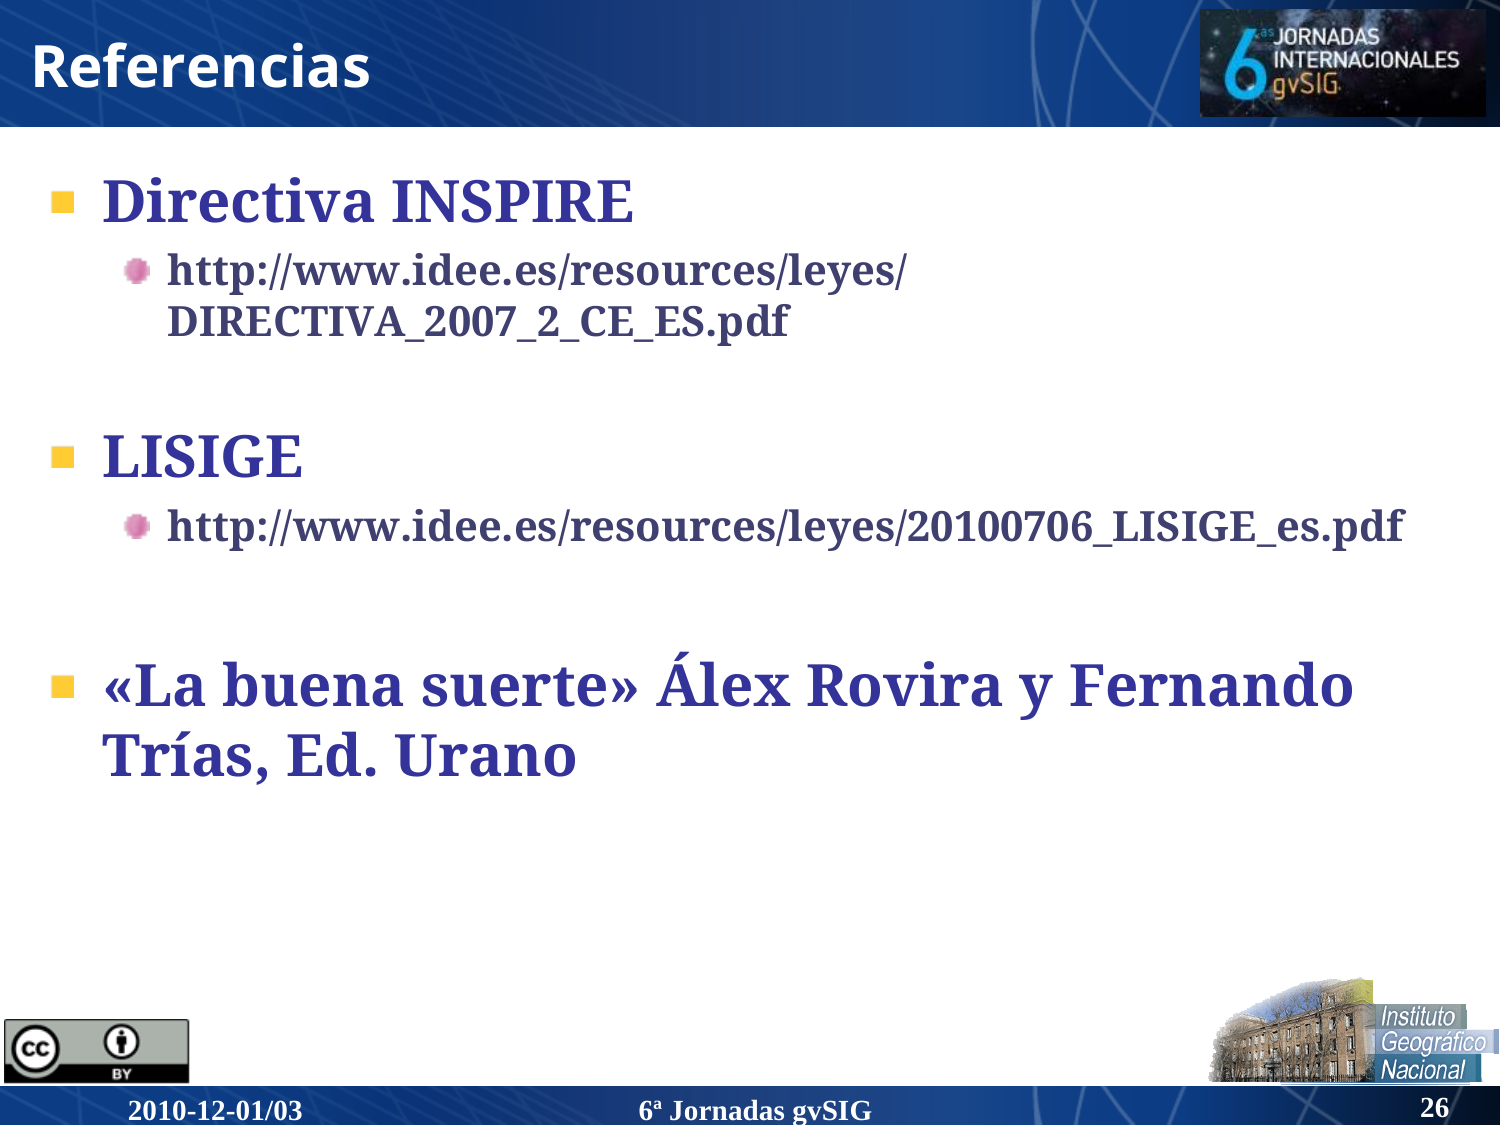

# Referencias
Directiva INSPIRE
http://www.idee.es/resources/leyes/DIRECTIVA_2007_2_CE_ES.pdf
LISIGE
http://www.idee.es/resources/leyes/20100706_LISIGE_es.pdf
«La buena suerte» Álex Rovira y Fernando Trías, Ed. Urano